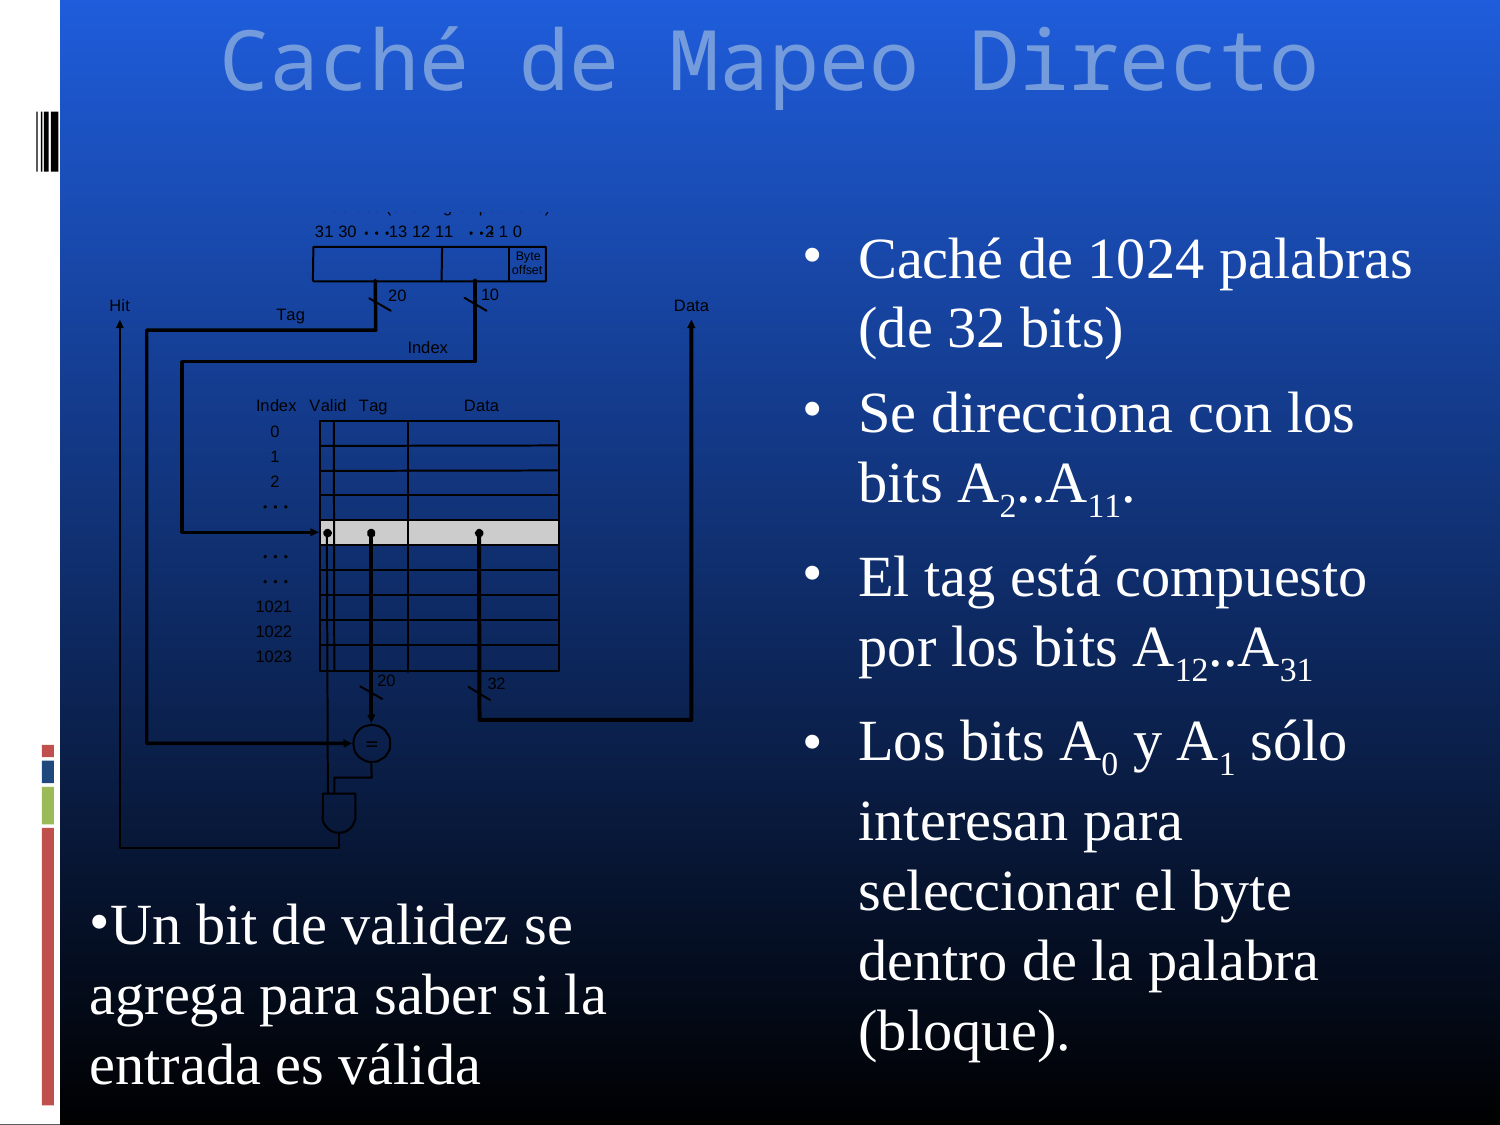

# Caché de Mapeo Directo
Caché de 1024 palabras (de 32 bits)
Se direcciona con los bits A2..A11.
El tag está compuesto por los bits A12..A31
Los bits A0 y A1 sólo interesan para seleccionar el byte dentro de la palabra (bloque).
Un bit de validez se agrega para saber si la entrada es válida